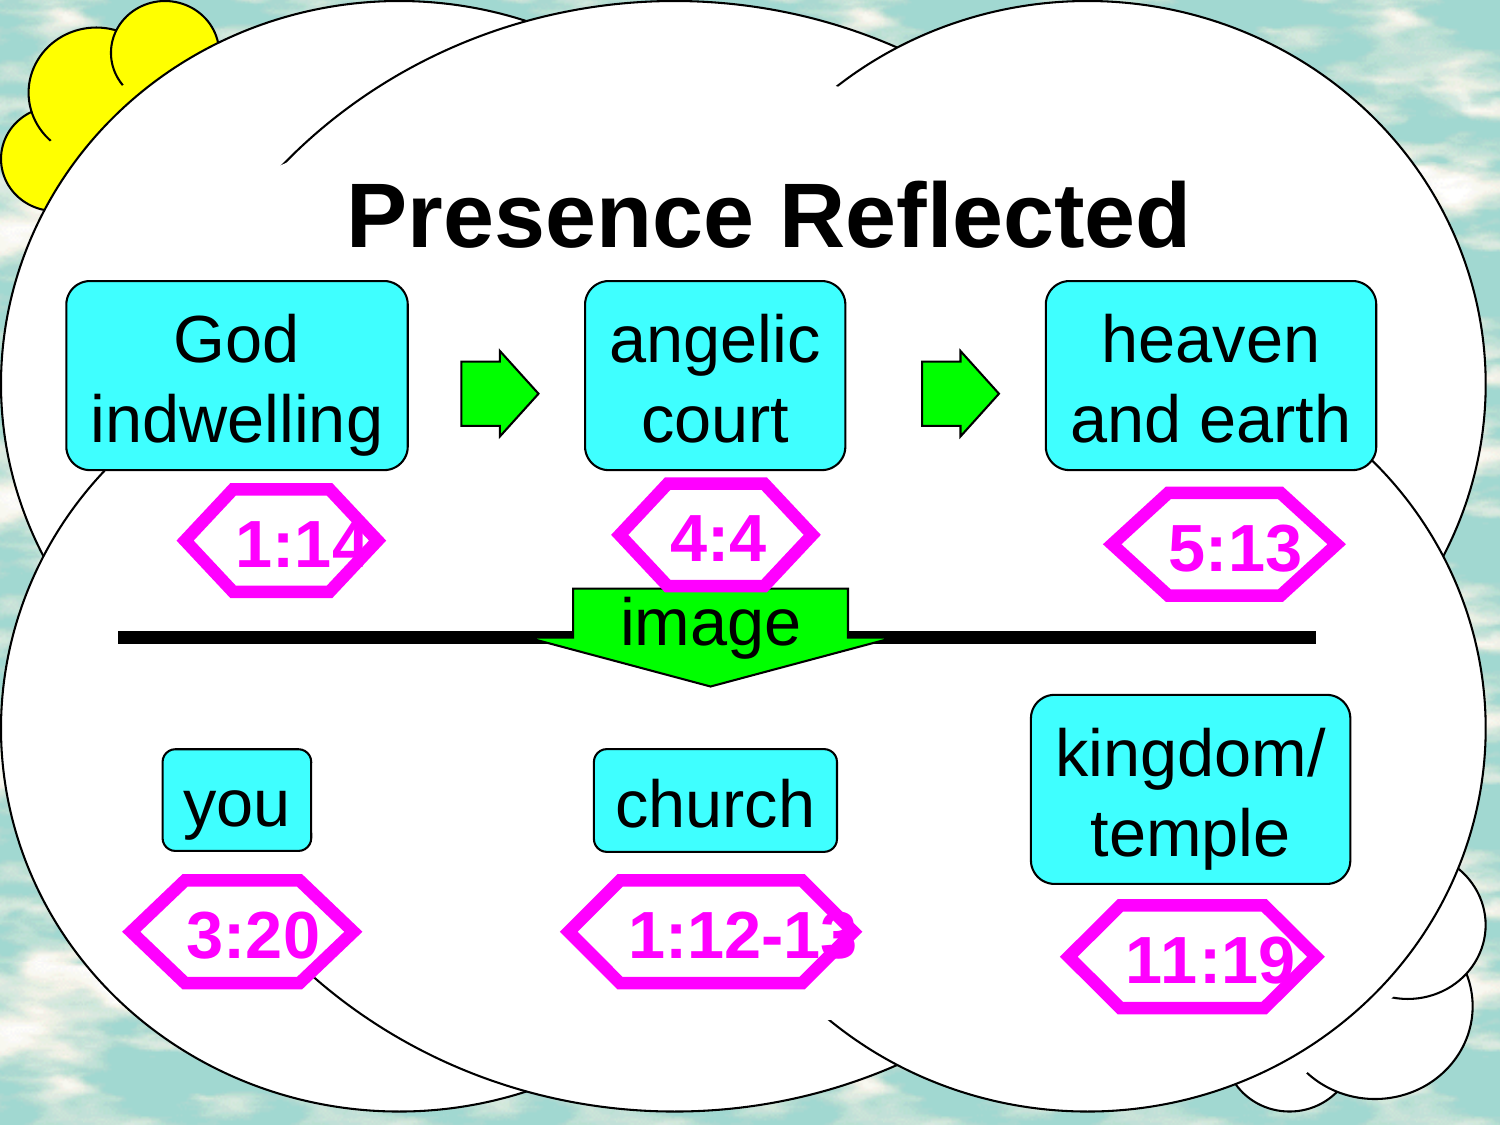

# Presence Reflected
God
indwelling
angelic
court
heaven
and earth
4:4
1:14
5:13
image
kingdom/
temple
church
you
3:20
1:12-13
11:19